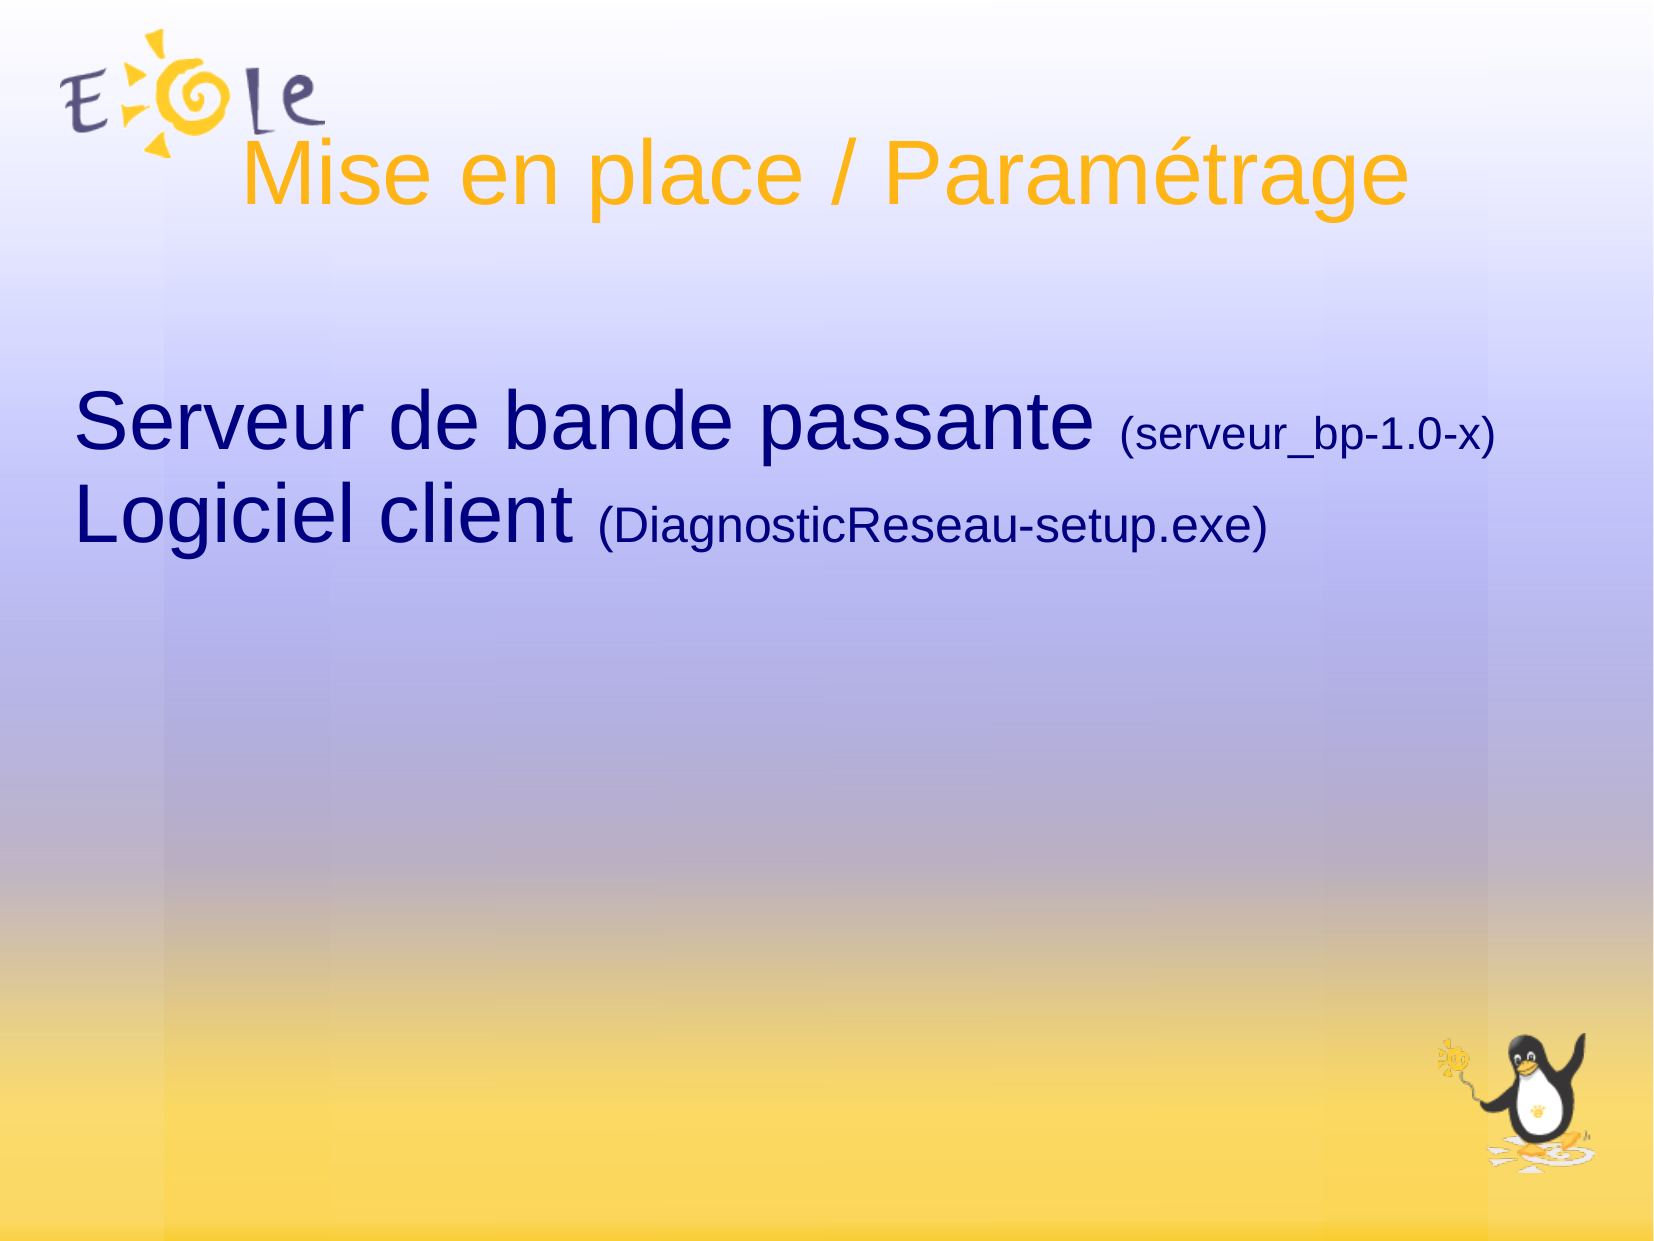

# Mise en place / Paramétrage
Serveur de bande passante (serveur_bp-1.0-x)
Logiciel client (DiagnosticReseau-setup.exe)